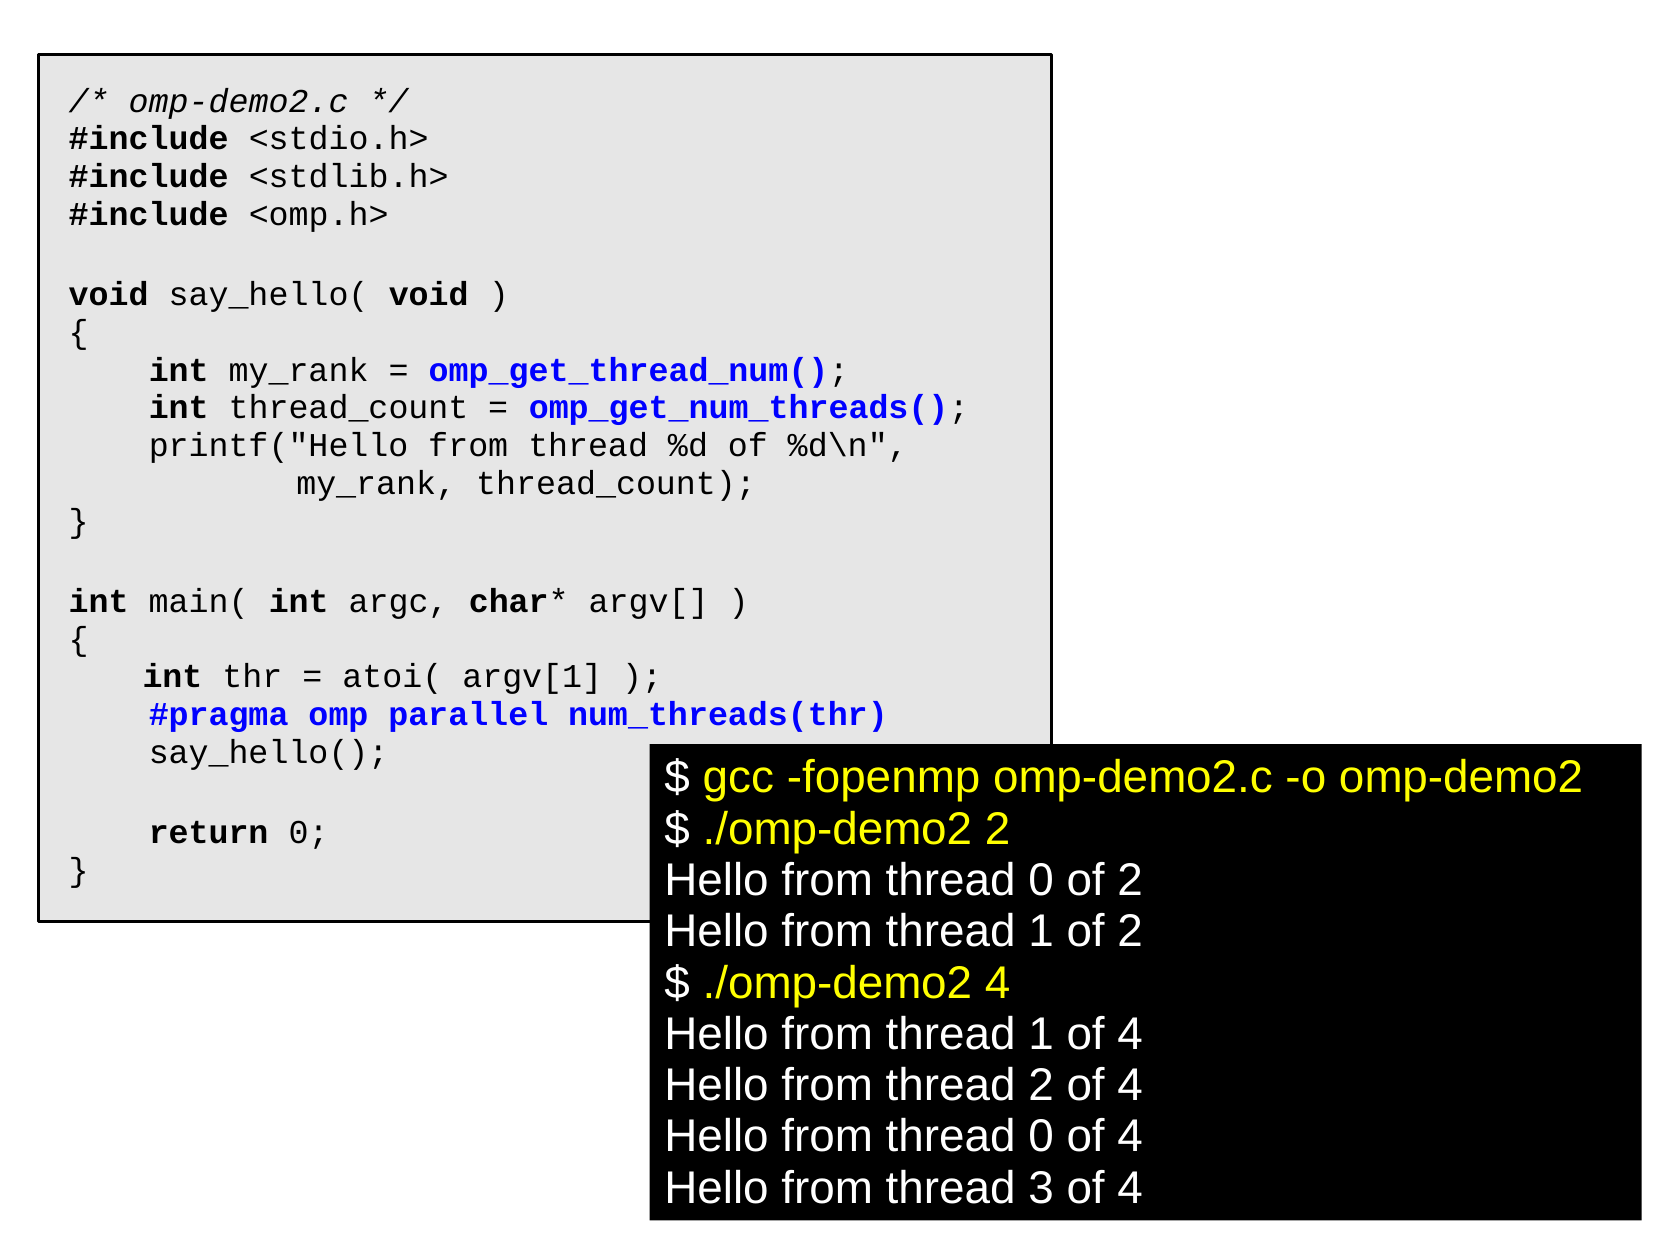

/* omp-demo2.c */
#include <stdio.h>
#include <stdlib.h>
#include <omp.h>
void say_hello( void )
{
 int my_rank = omp_get_thread_num();
 int thread_count = omp_get_num_threads();
 printf("Hello from thread %d of %d\n",
		 my_rank, thread_count);
}
int main( int argc, char* argv[] )
{
	int thr = atoi( argv[1] );
 #pragma omp parallel num_threads(thr)
 say_hello();
 return 0;
}
$ gcc -fopenmp omp-demo2.c -o omp-demo2
$ ./omp-demo2 2
Hello from thread 0 of 2
Hello from thread 1 of 2
$ ./omp-demo2 4
Hello from thread 1 of 4
Hello from thread 2 of 4
Hello from thread 0 of 4
Hello from thread 3 of 4
OpenMP Programming
11